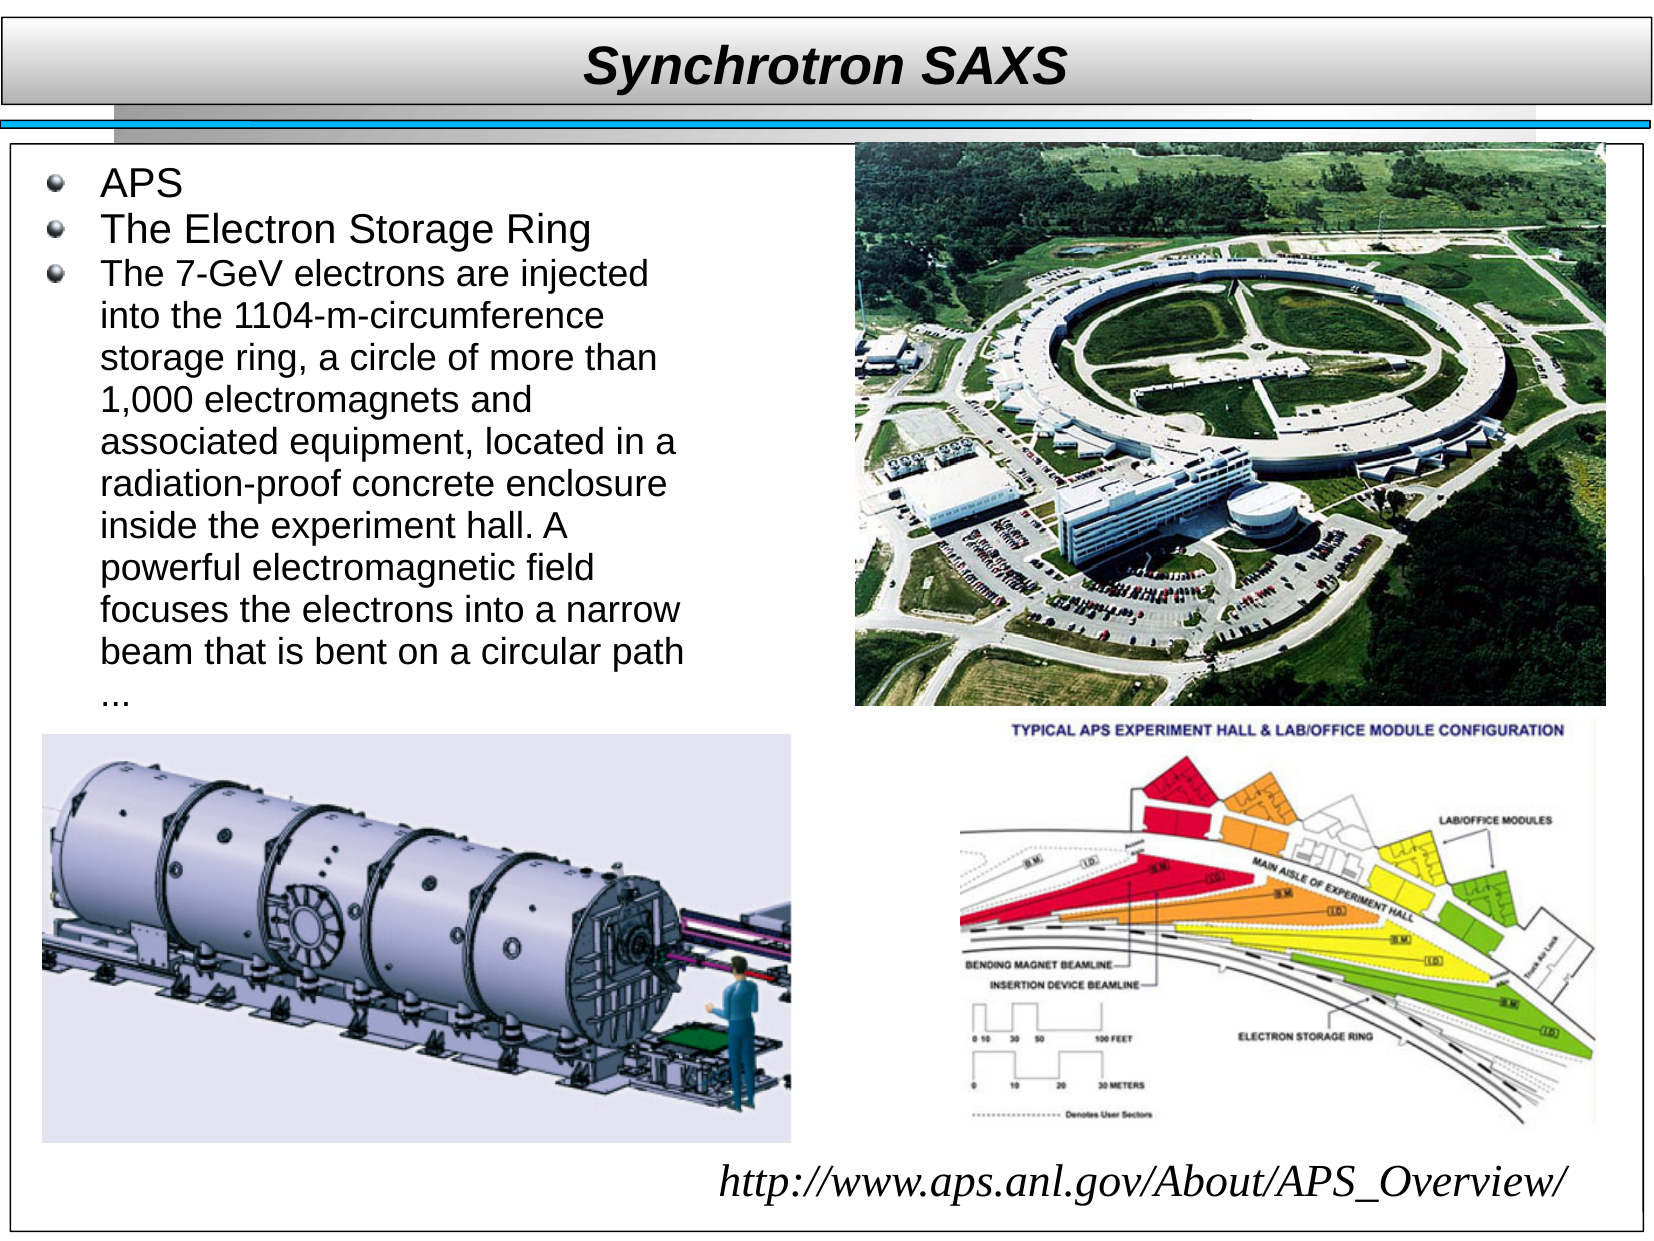

Synchrotron SAXS
APS
The Electron Storage Ring
The 7-GeV electrons are injected into the 1104-m-circumference storage ring, a circle of more than 1,000 electromagnets and associated equipment, located in a radiation-proof concrete enclosure inside the experiment hall. A powerful electromagnetic field focuses the electrons into a narrow beam that is bent on a circular path ...
http://www.aps.anl.gov/About/APS_Overview/